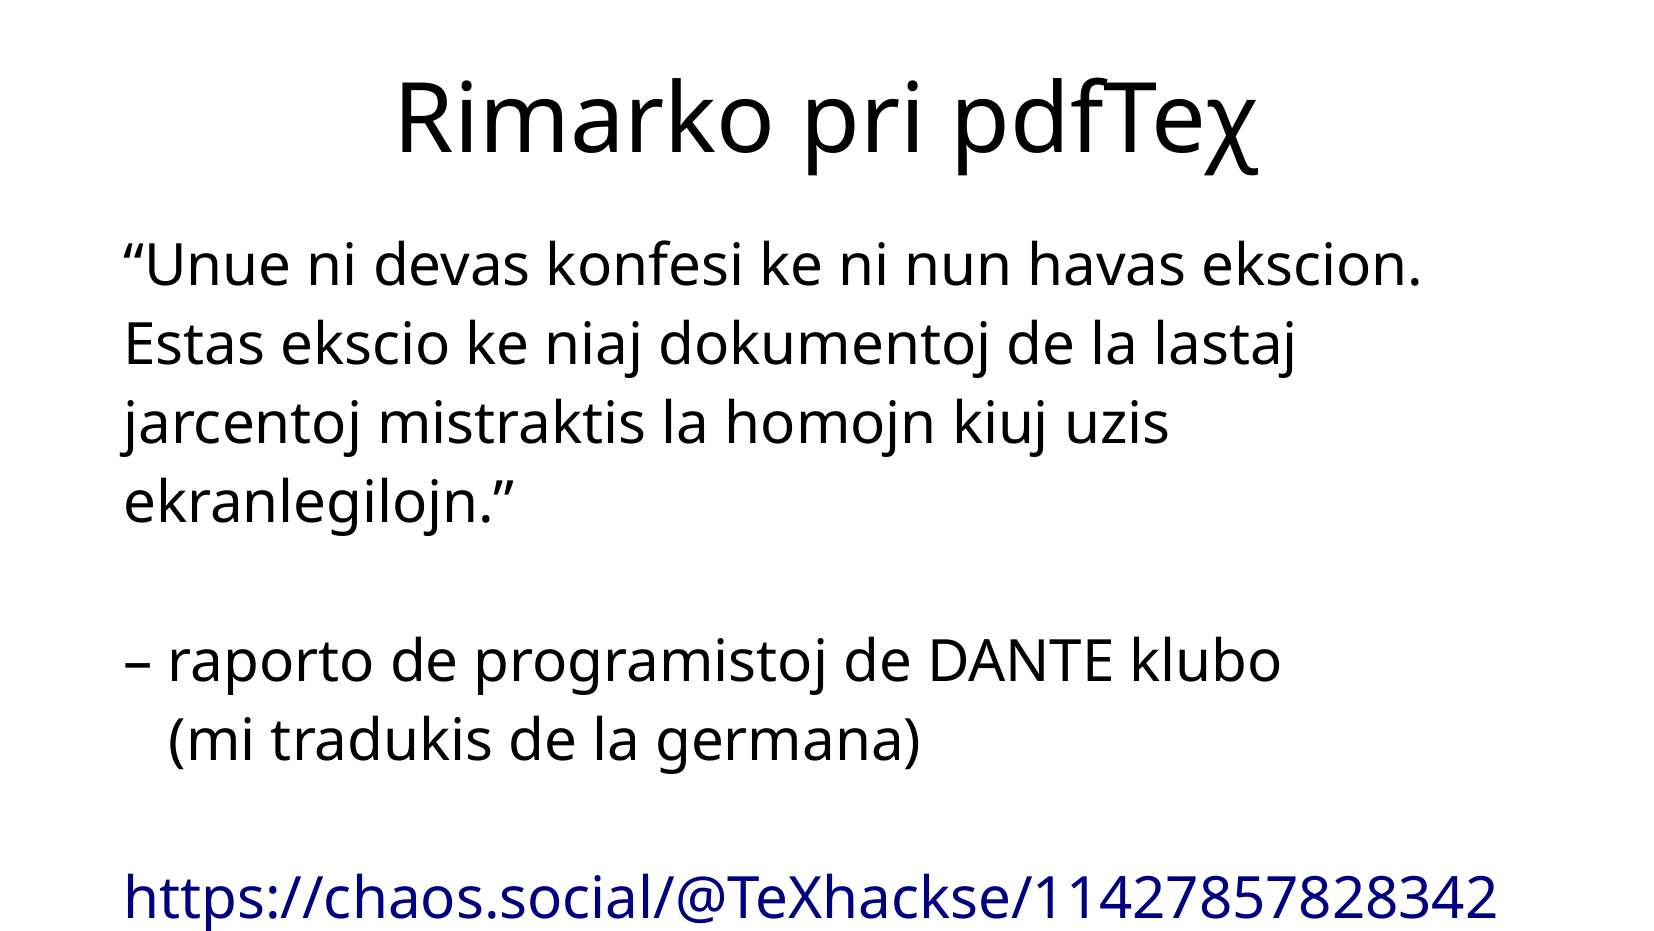

# Rimarko pri pdfTeχ
“Unue ni devas konfesi ke ni nun havas ekscion. Estas ekscio ke niaj dokumentoj de la lastaj jarcentoj mistraktis la homojn kiuj uzis ekranlegilojn.”
– raporto de programistoj de DANTE klubo
 (mi tradukis de la germana)
 https://chaos.social/@TeXhackse/114278578283421560